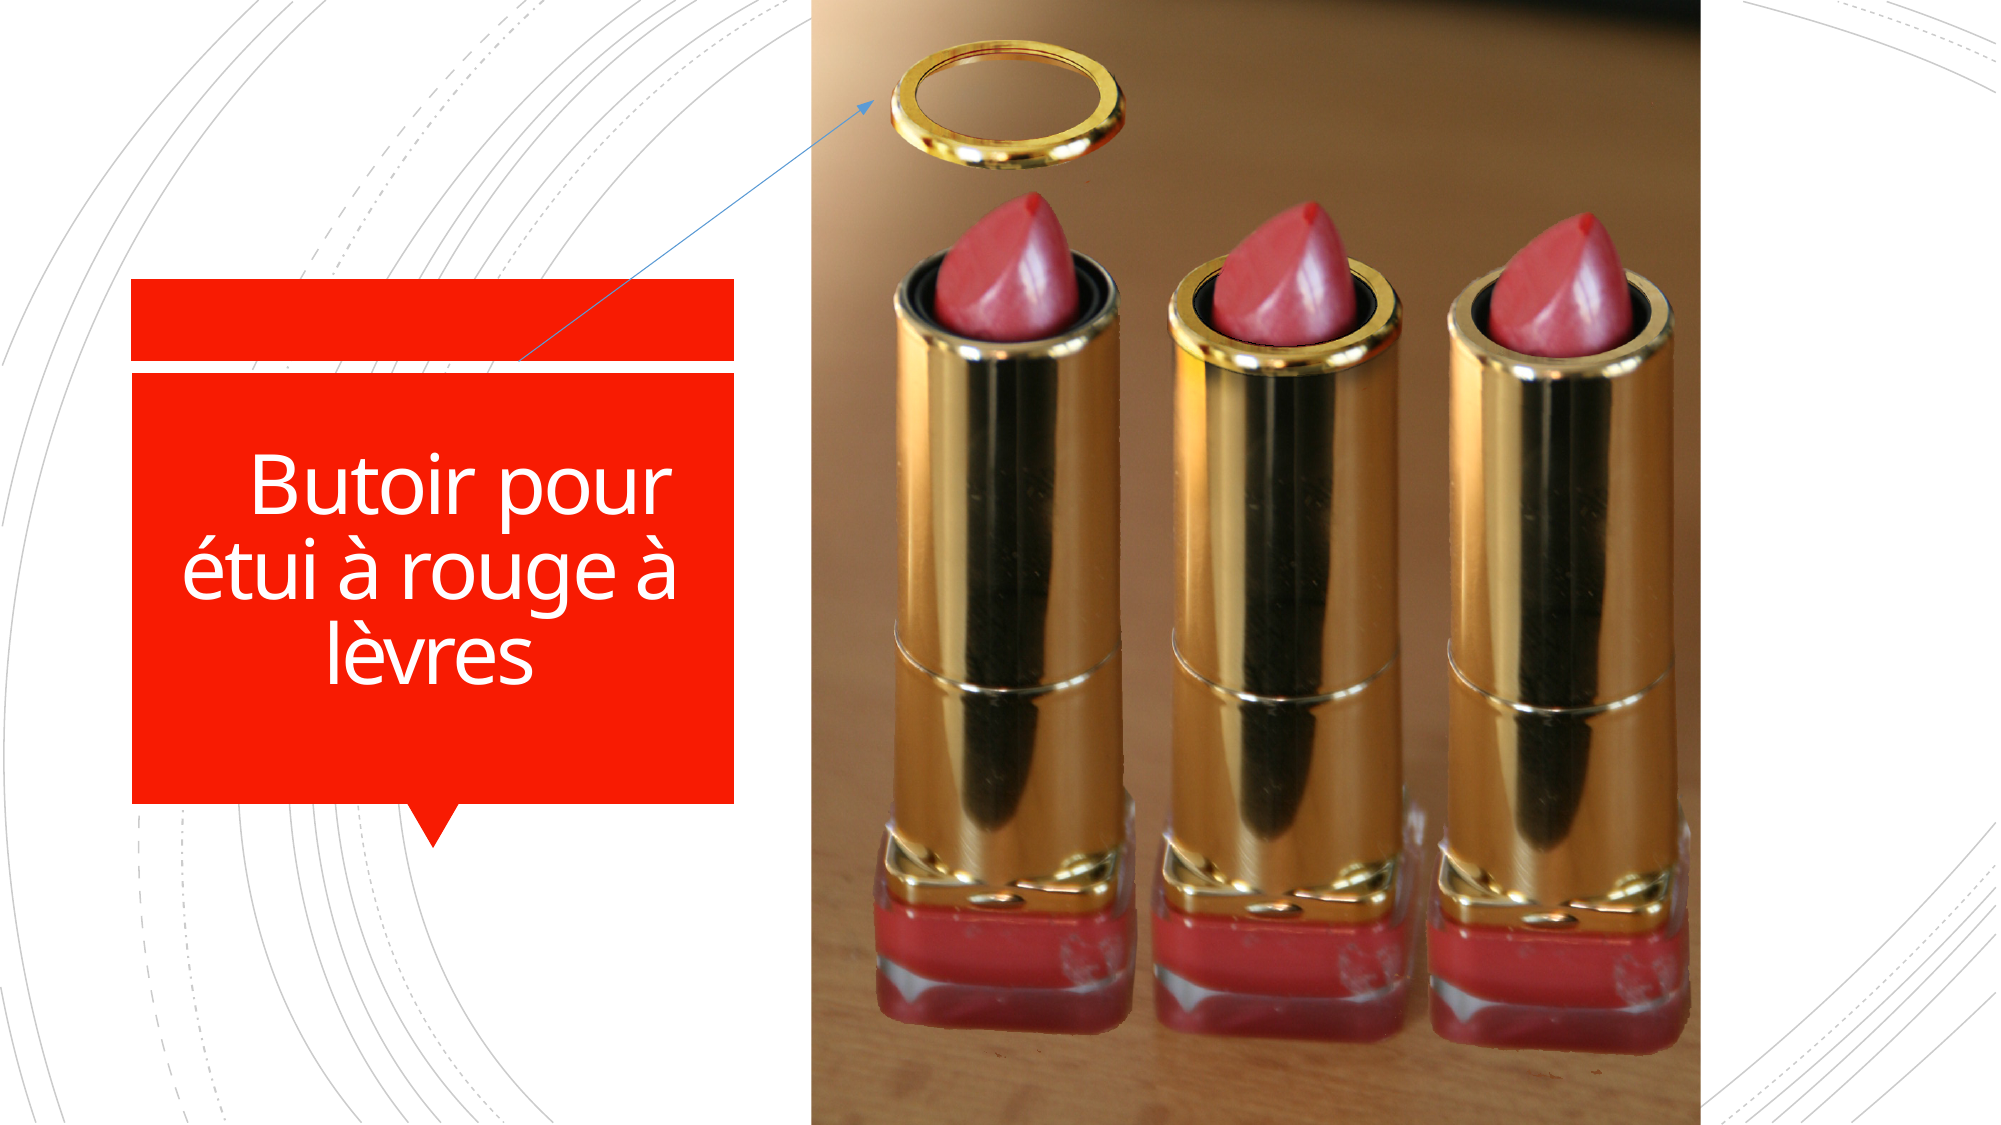

# Butoir pour étui à rouge à lèvres